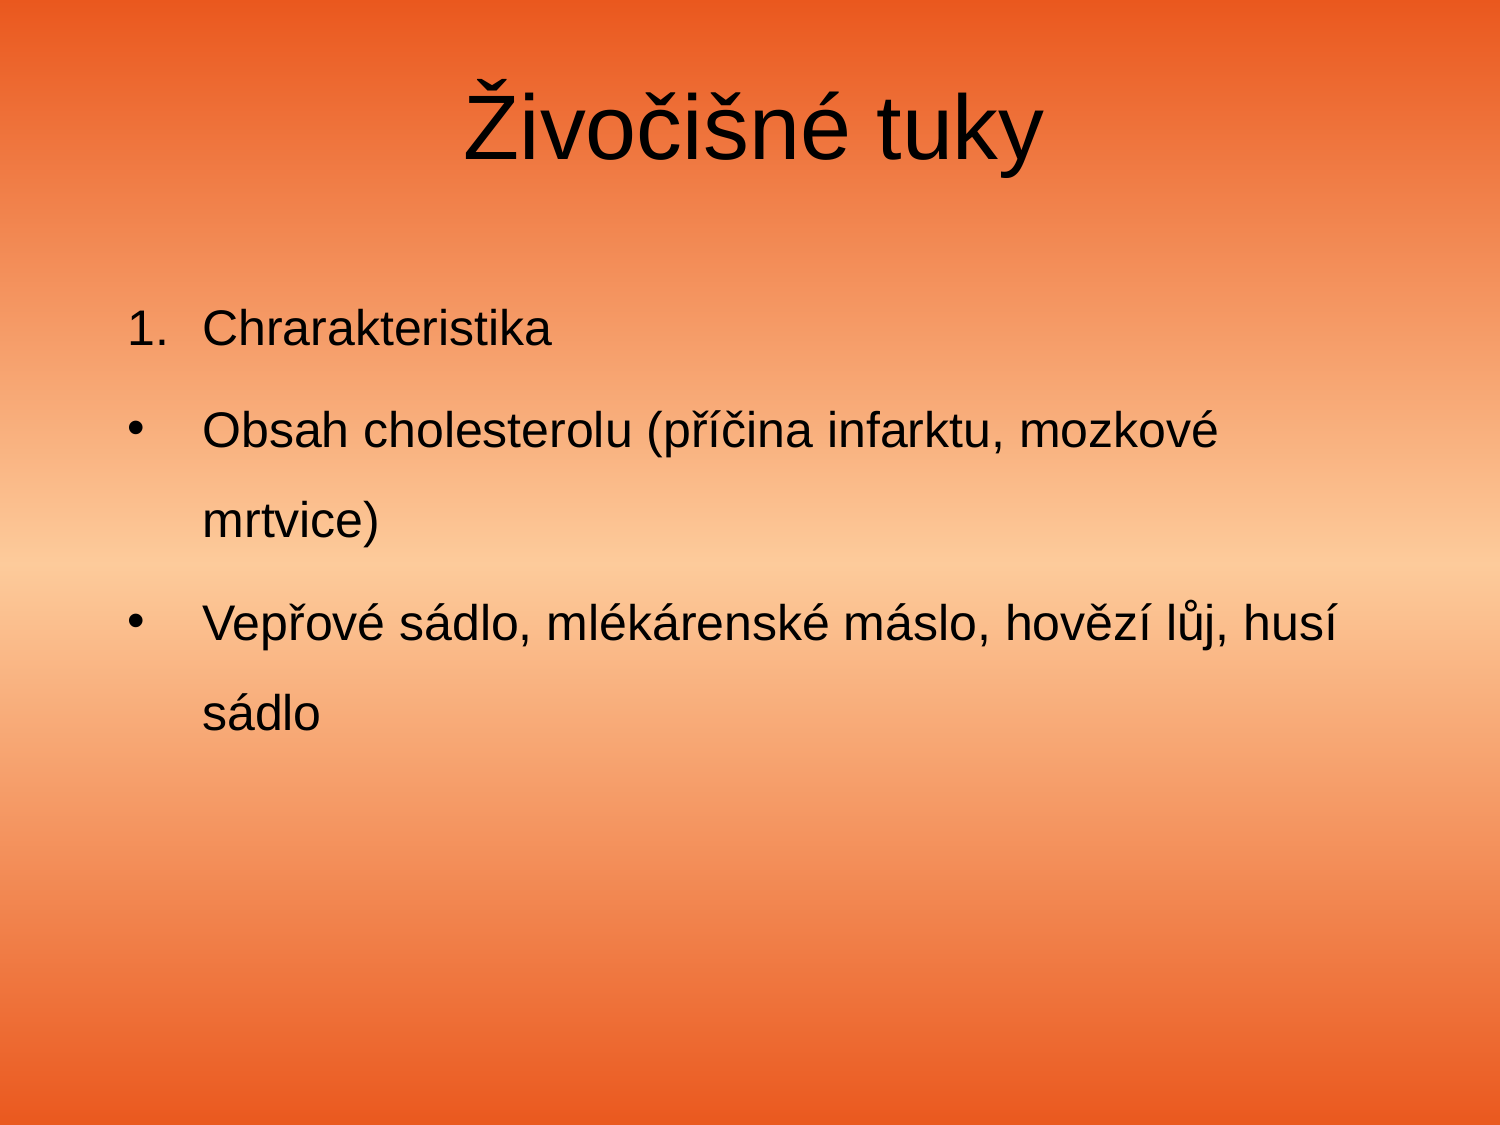

# Živočišné tuky
Chrarakteristika
Obsah cholesterolu (příčina infarktu, mozkové mrtvice)
Vepřové sádlo, mlékárenské máslo, hovězí lůj, husí sádlo